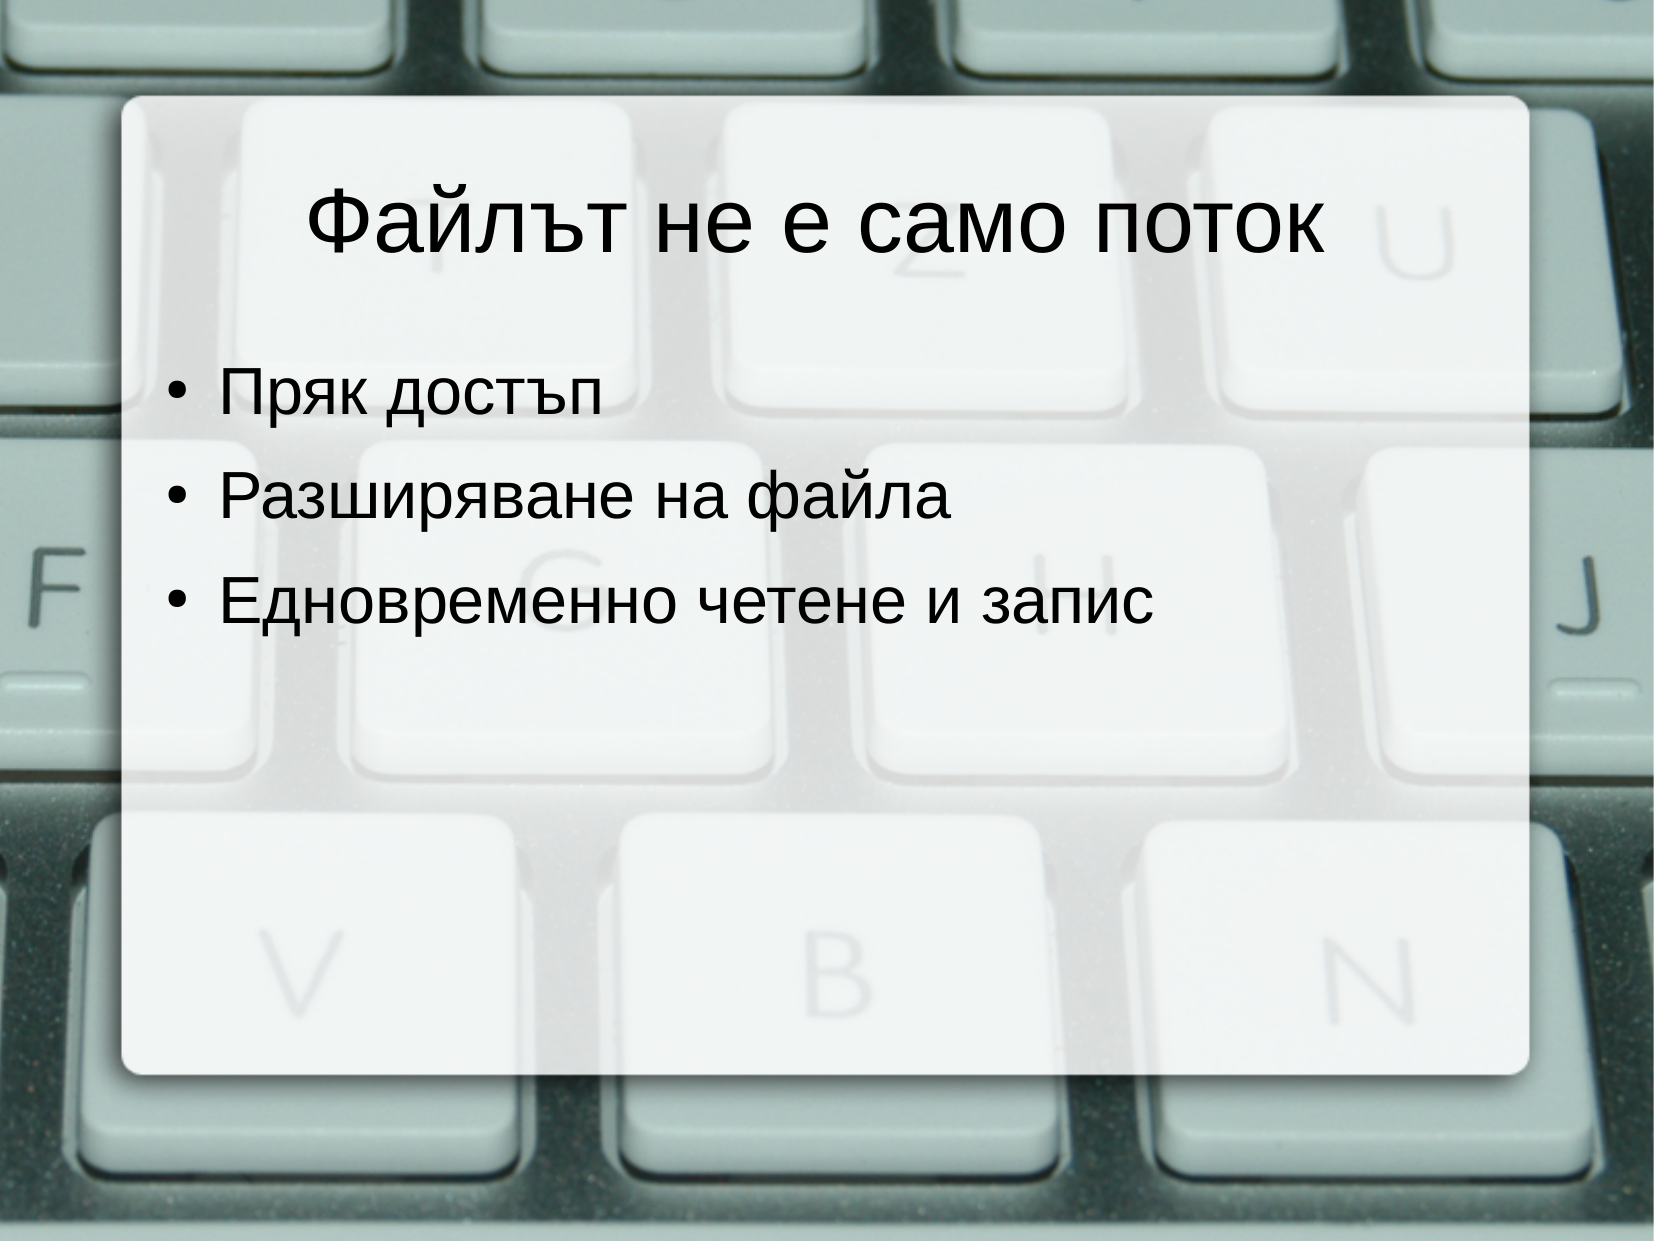

# Файлът не е само поток
Пряк достъп
Разширяване на файла
Едновременно четене и запис